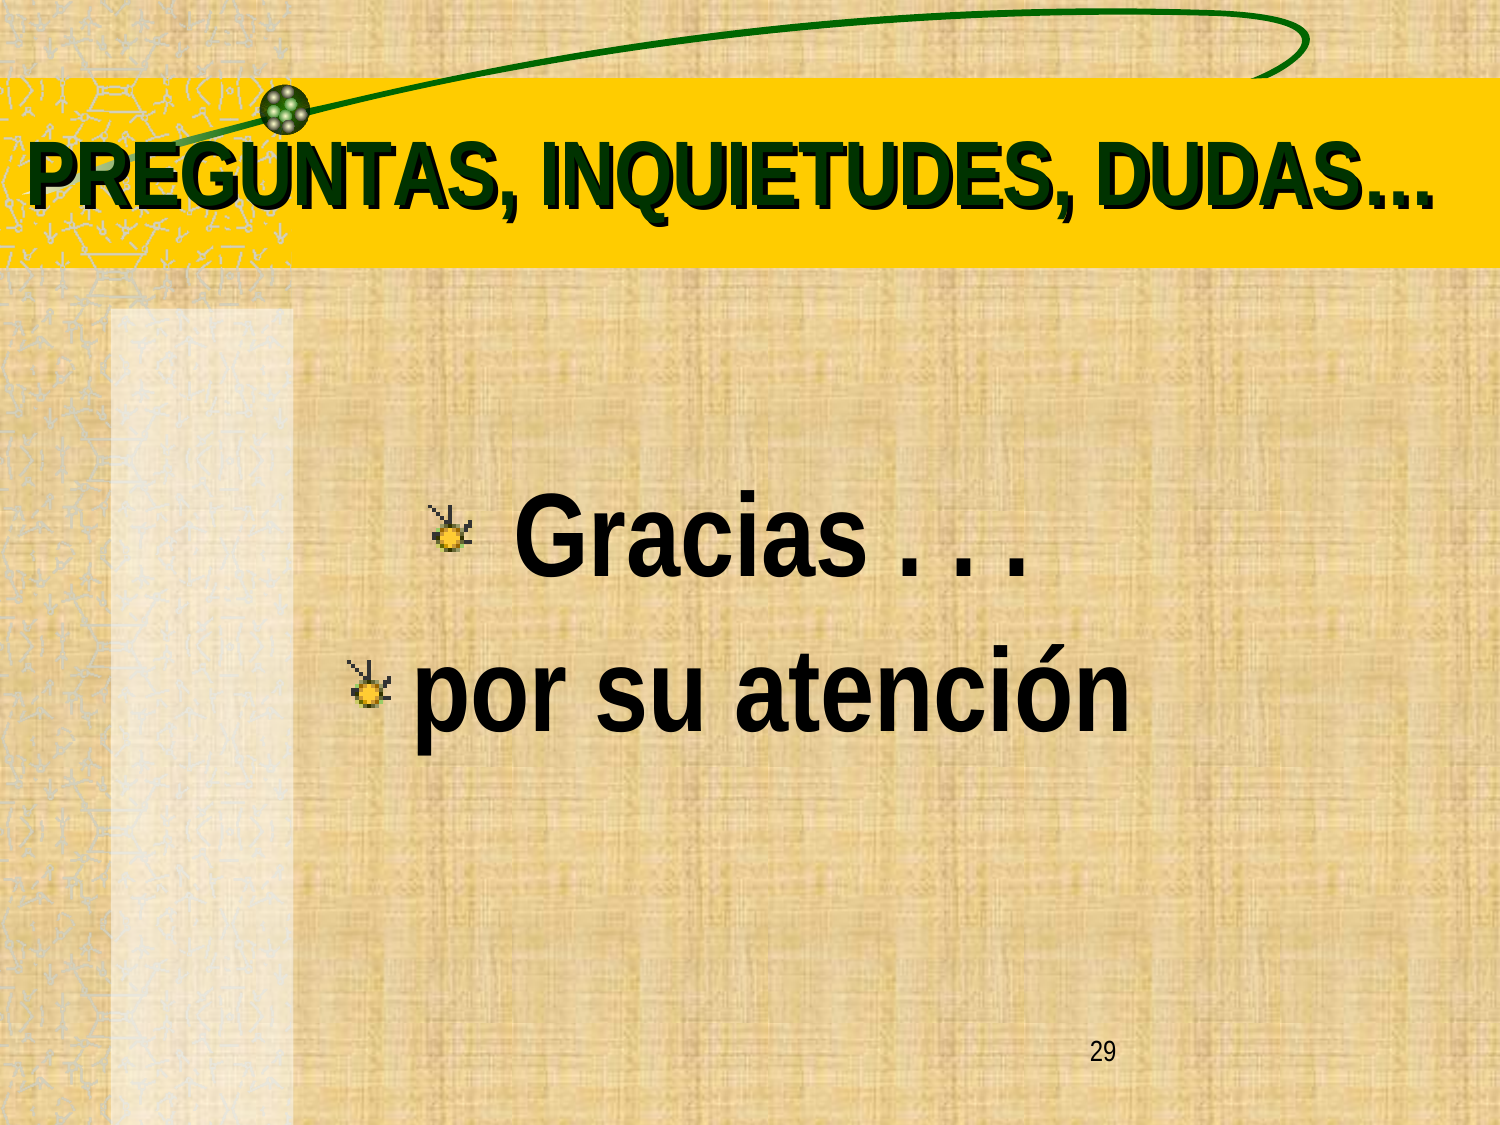

# PREGUNTAS, INQUIETUDES, DUDAS…
Gracias . . .
por su atención